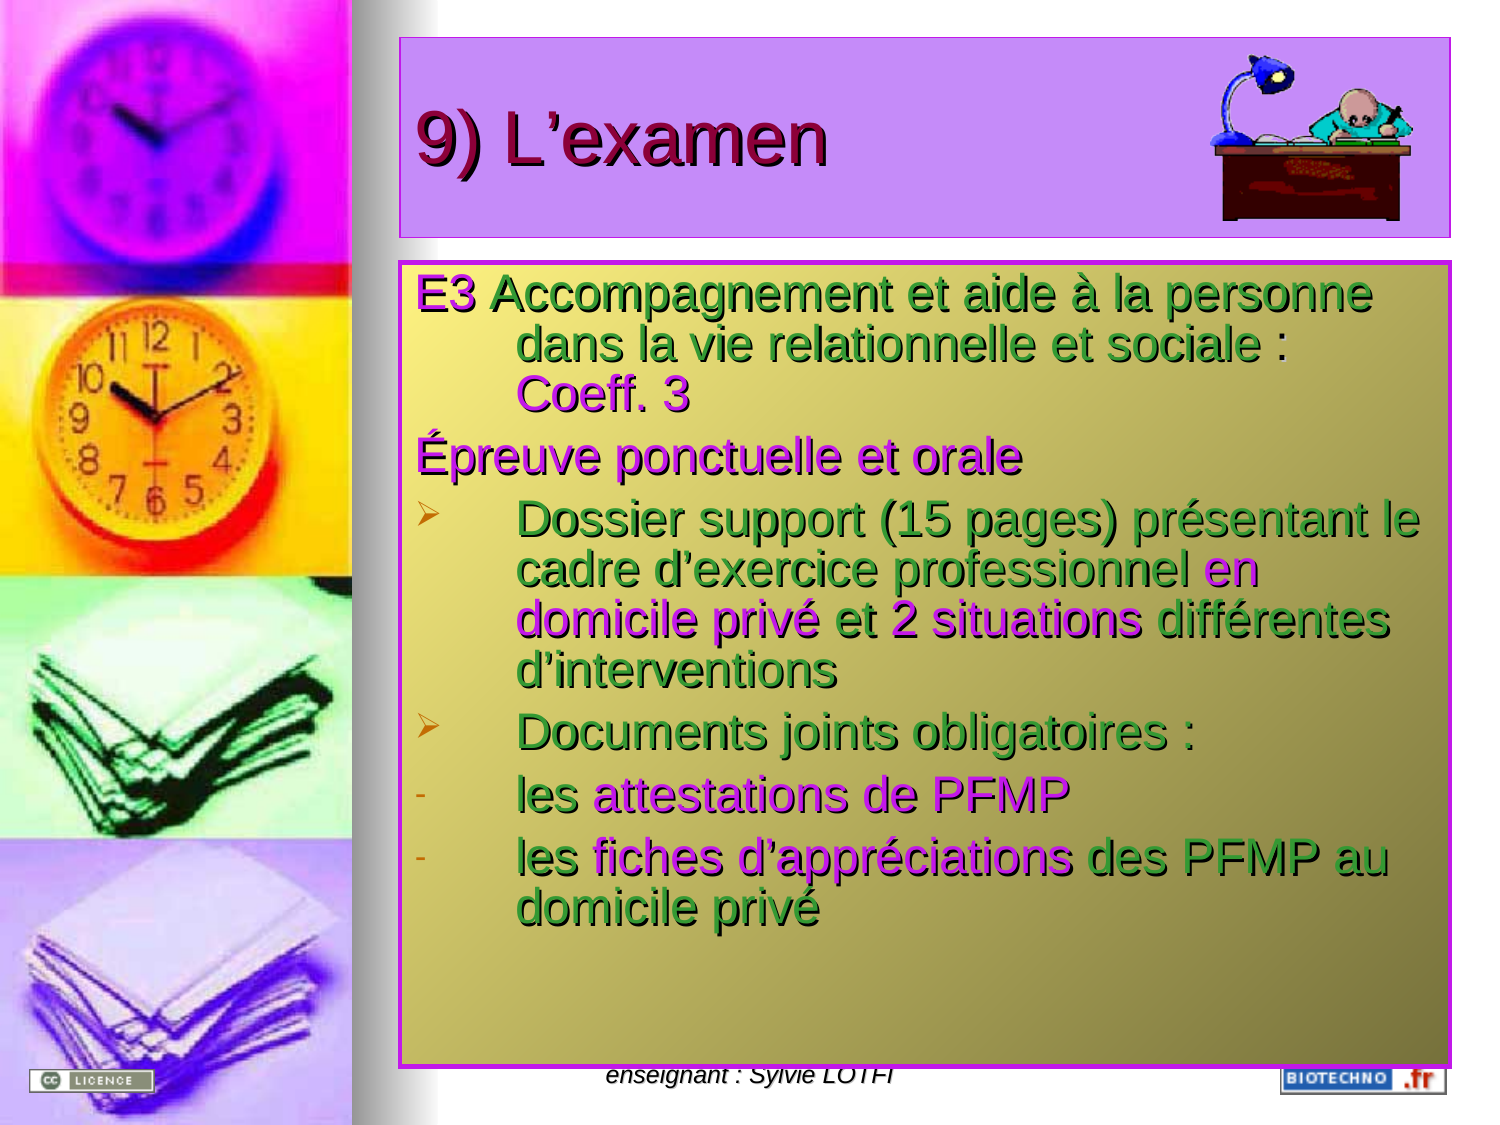

# 9) L’examen
E3 Accompagnement et aide à la personne dans la vie relationnelle et sociale : Coeff. 3
Épreuve ponctuelle et orale
Dossier support (15 pages) présentant le cadre d’exercice professionnel en domicile privé et 2 situations différentes d’interventions
Documents joints obligatoires :
les attestations de PFMP
les fiches d’appréciations des PFMP au domicile privé